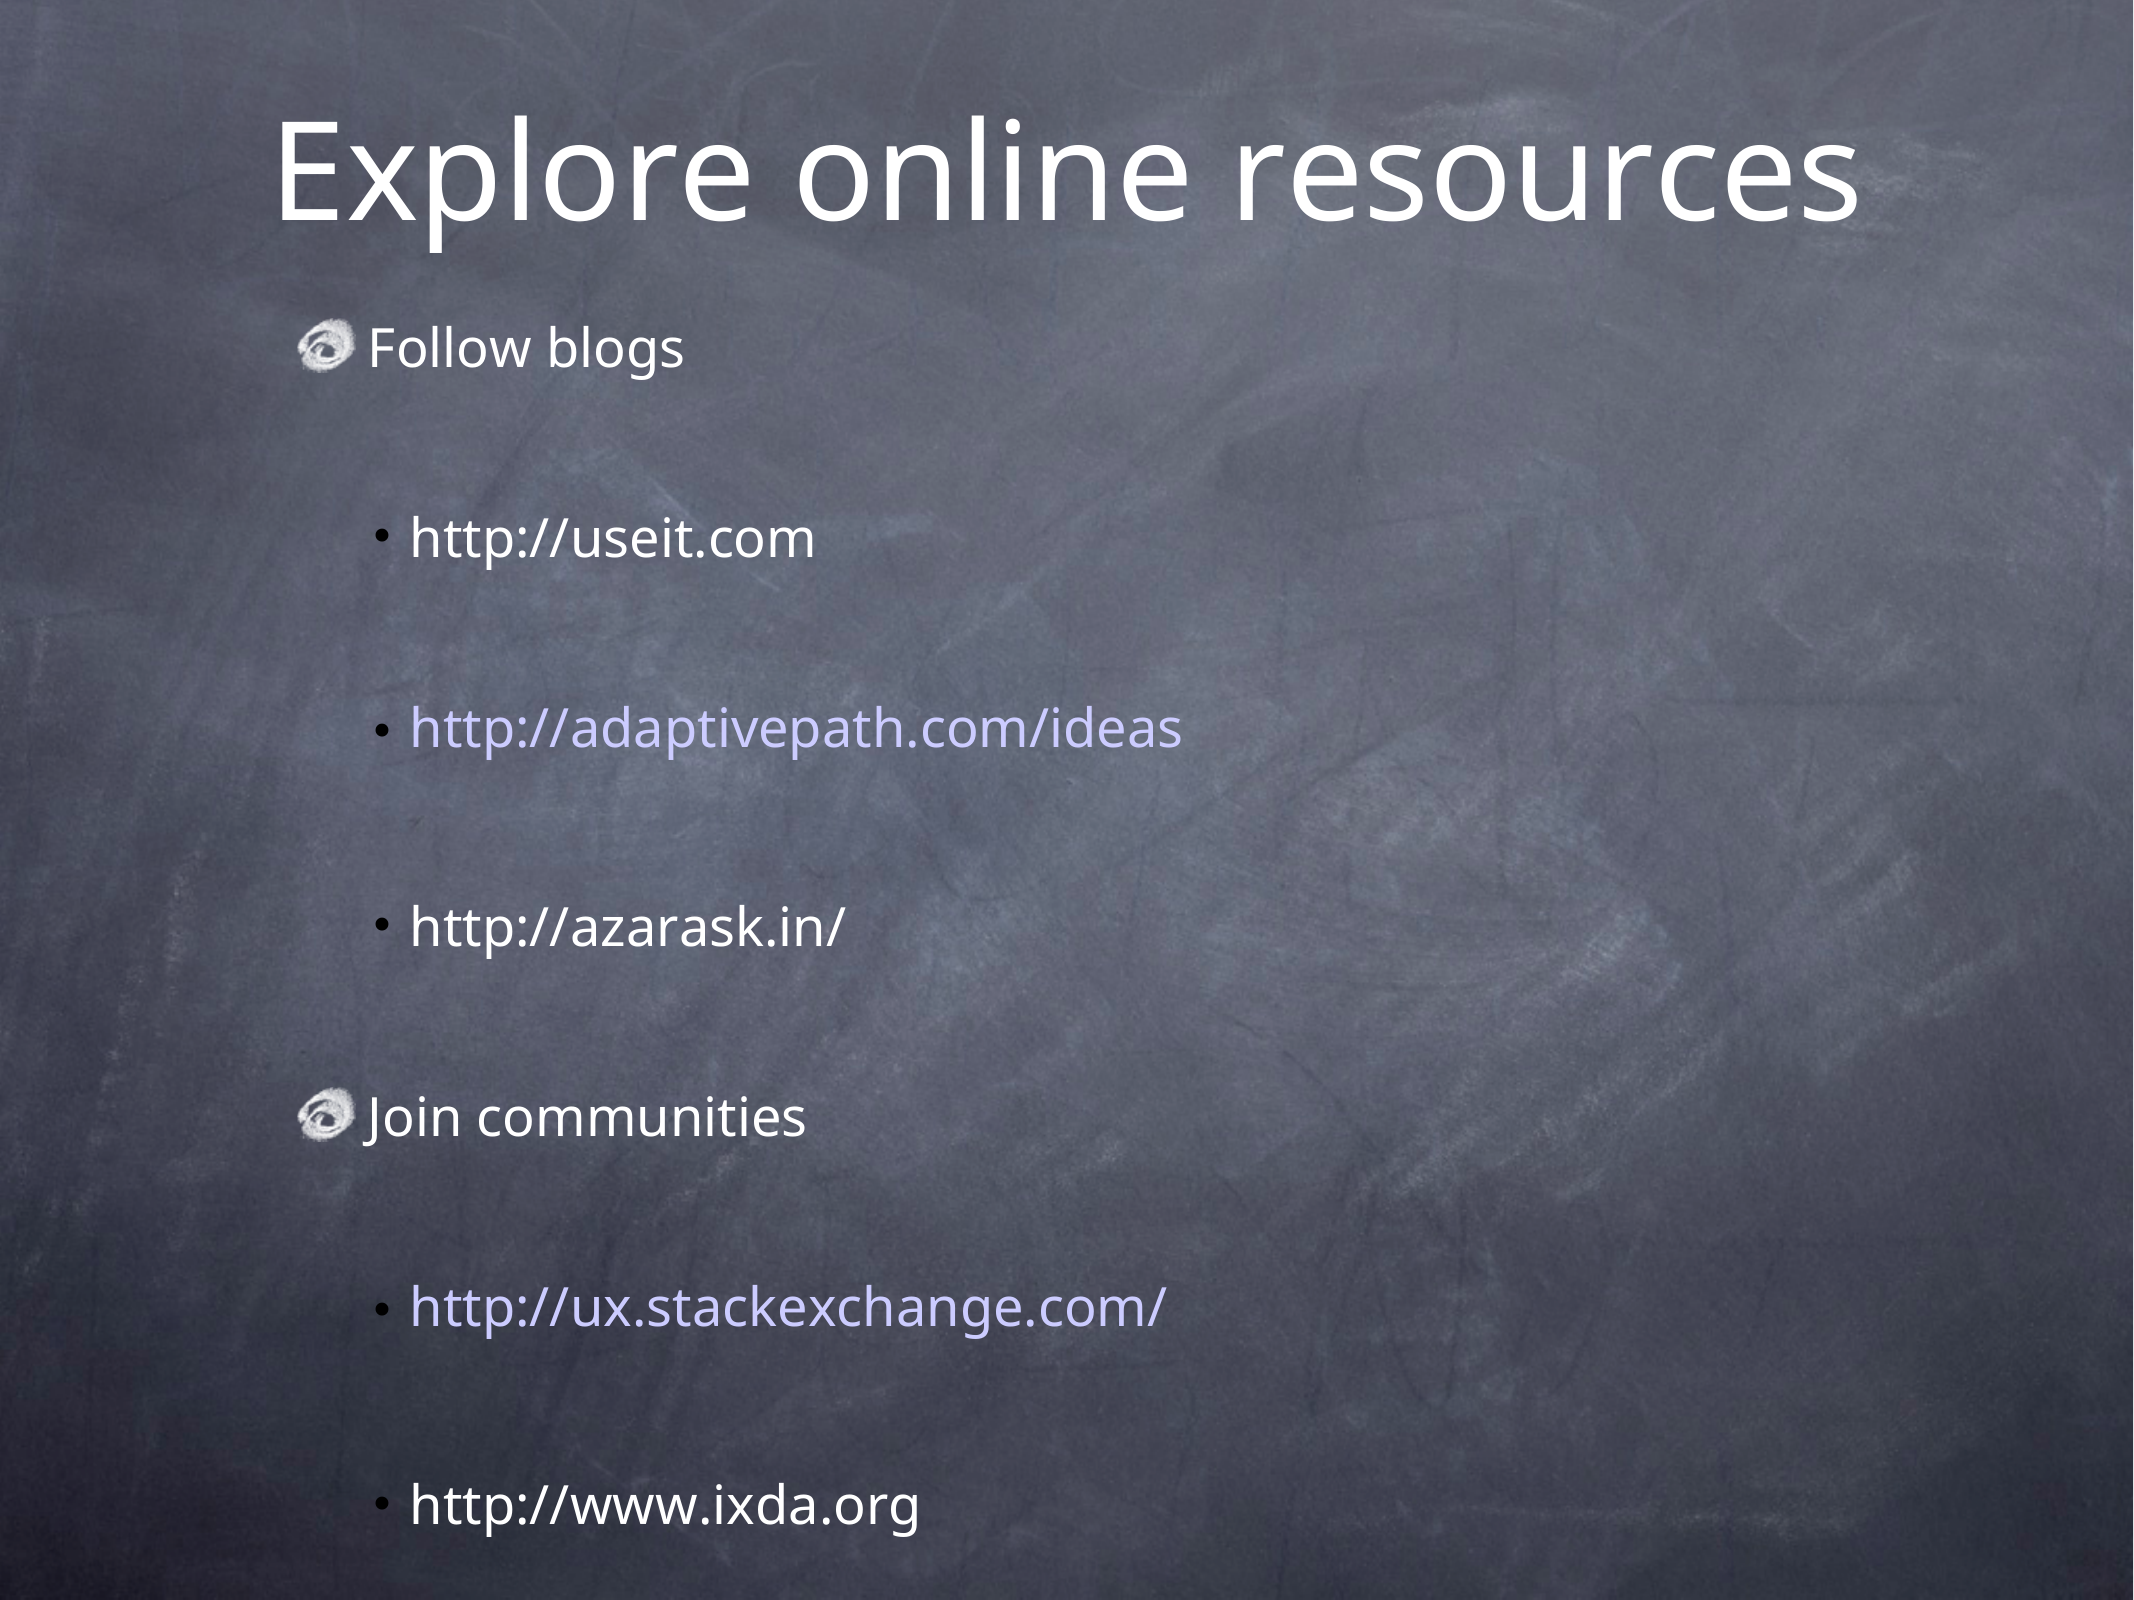

Explore online resources
Follow blogs
http://useit.com
http://adaptivepath.com/ideas
http://azarask.in/
Join communities
http://ux.stackexchange.com/
http://www.ixda.org